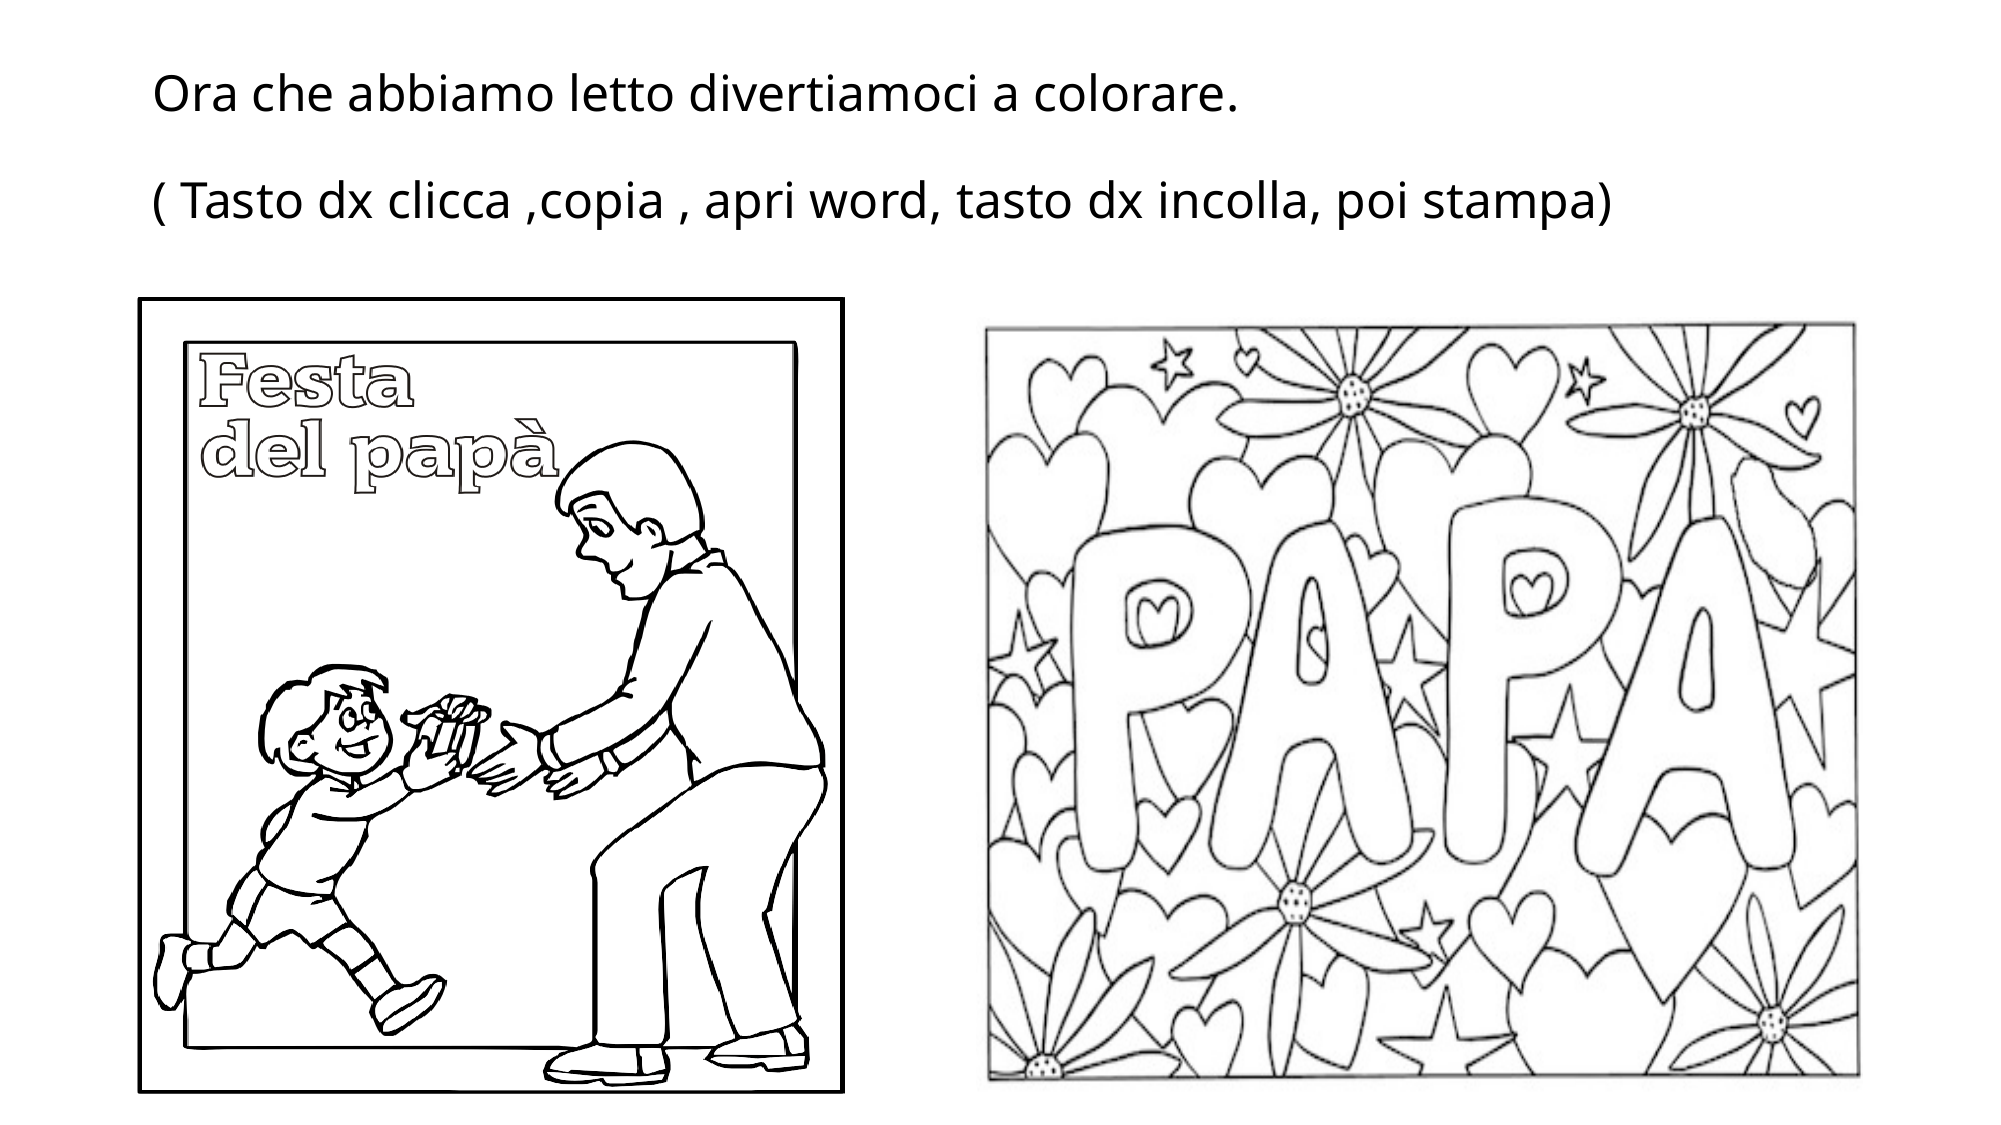

# Ora che abbiamo letto divertiamoci a colorare. ( Tasto dx clicca ,copia , apri word, tasto dx incolla, poi stampa)